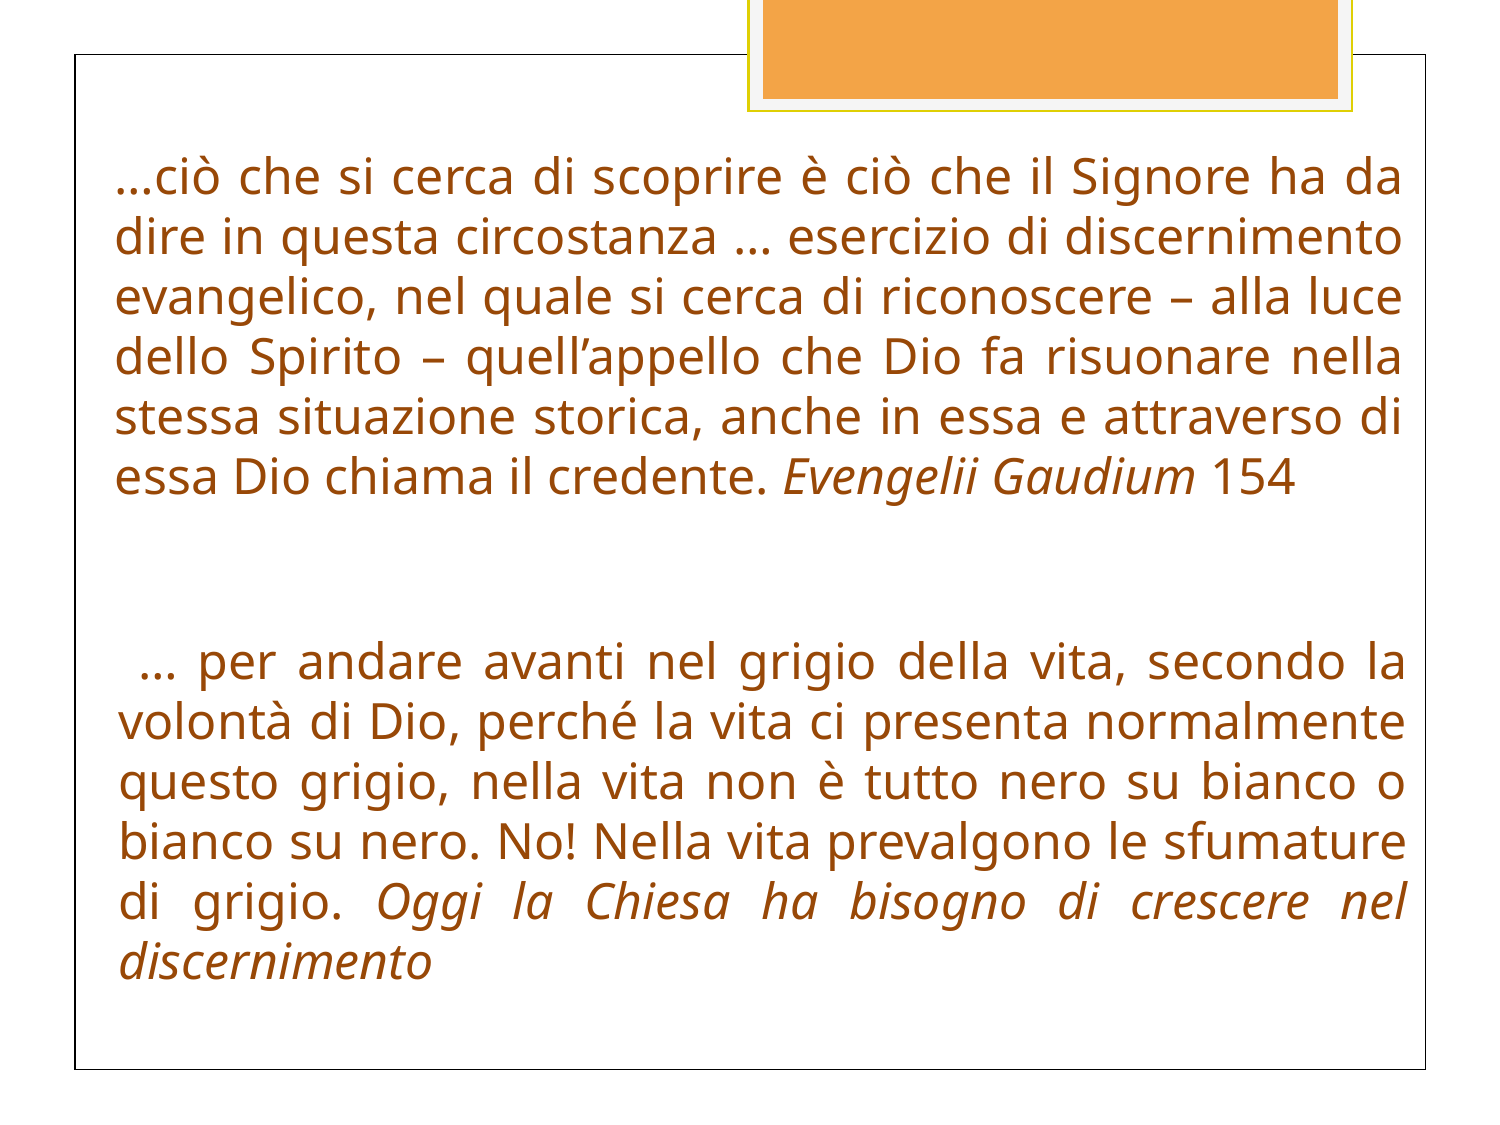

…ciò che si cerca di scoprire è ciò che il Signore ha da dire in questa circostanza … esercizio di discernimento evangelico, nel quale si cerca di riconoscere – alla luce dello Spirito – quell’appello che Dio fa risuonare nella stessa situazione storica, anche in essa e attraverso di essa Dio chiama il credente. Evengelii Gaudium 154
 … per andare avanti nel grigio della vita, secondo la volontà di Dio, perché la vita ci presenta normalmente questo grigio, nella vita non è tutto nero su bianco o bianco su nero. No! Nella vita prevalgono le sfumature di grigio. Oggi la Chiesa ha bisogno di crescere nel discernimento